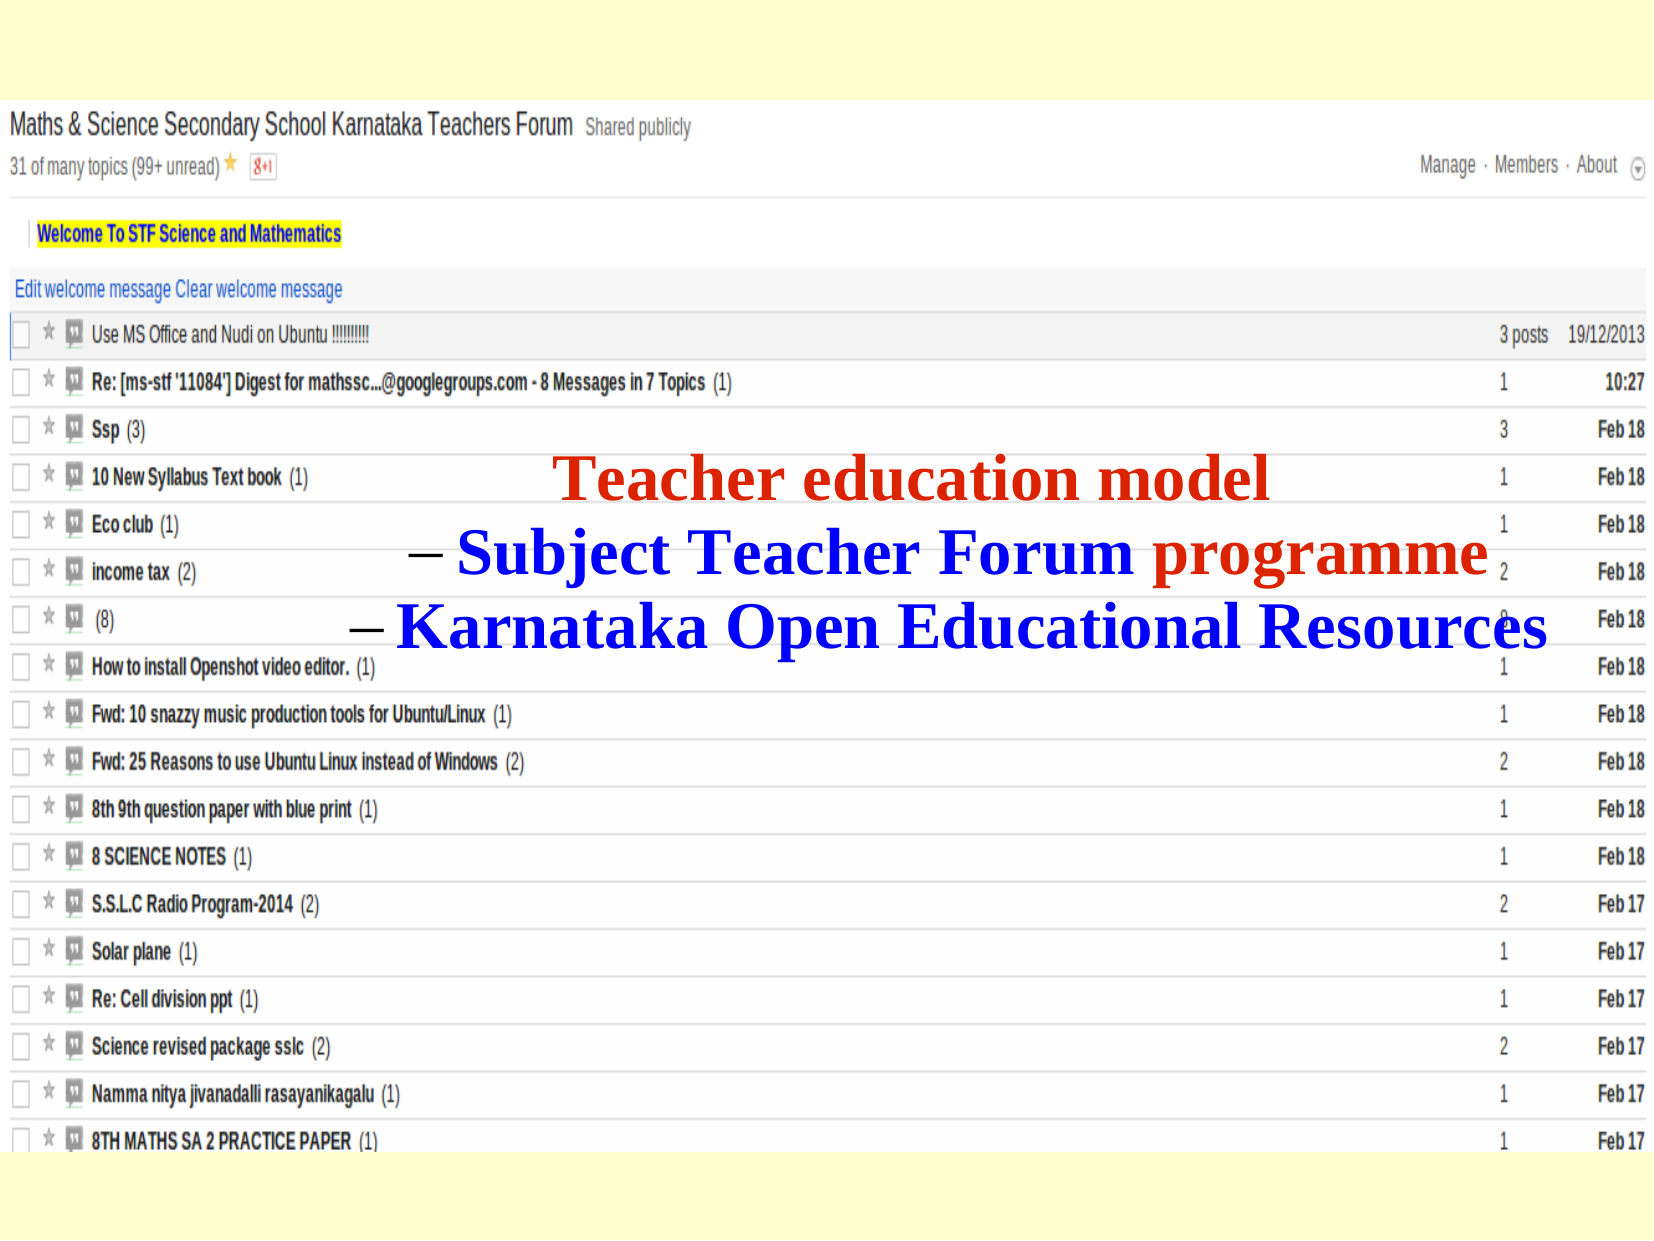

Teacher education model
Subject Teacher Forum programme
Karnataka Open Educational Resources